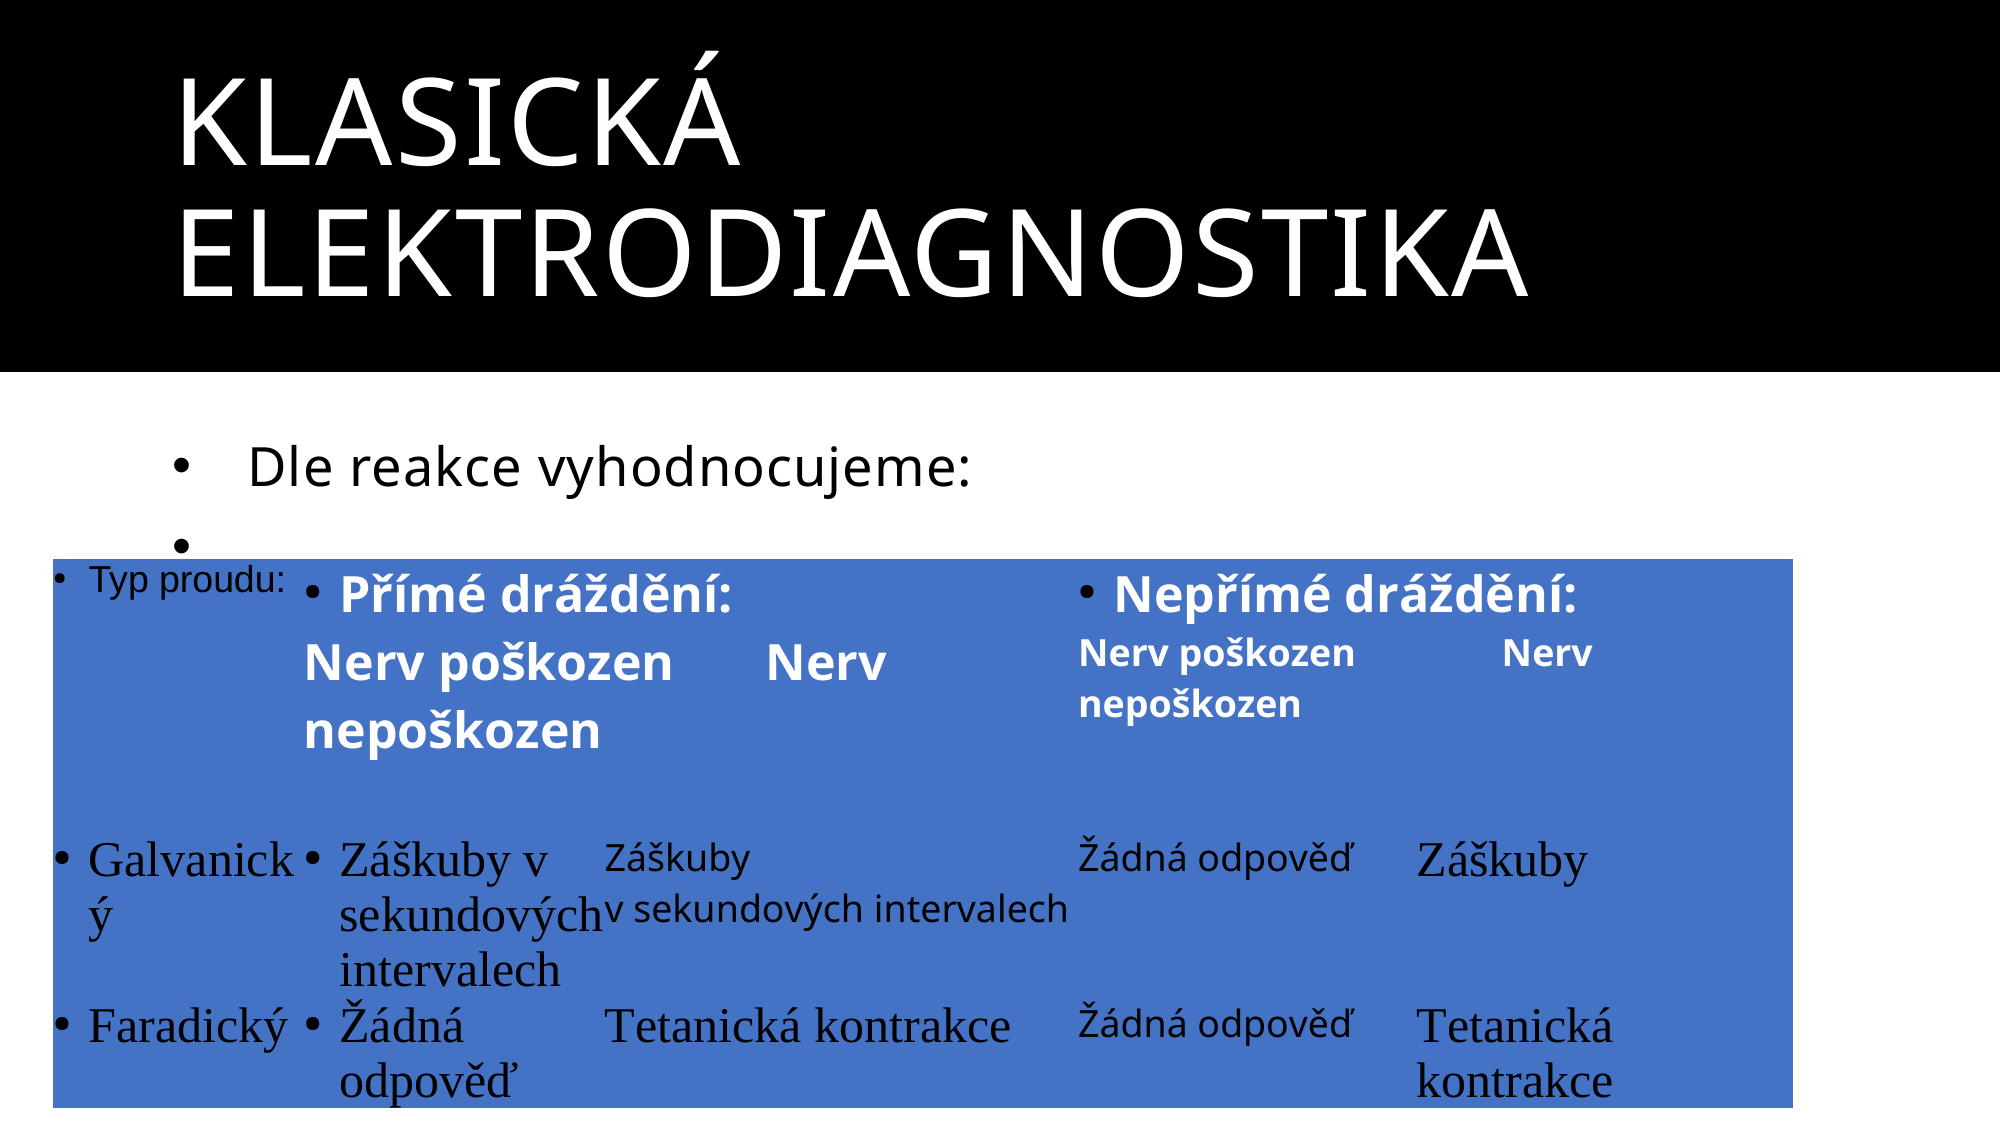

# KLASICKÁ ELEKTRODIAGNOSTIKA
Dle reakce vyhodnocujeme:
| Typ proudu: | Přímé dráždění: Nerv poškozen       Nerv nepoškozen | | Nepřímé dráždění: Nerv poškozen               Nerv nepoškozen | |
| --- | --- | --- | --- | --- |
| Galvanický | Záškuby v sekundových intervalech | Záškuby v sekundových intervalech | Žádná odpověď | Záškuby |
| Faradický | Žádná odpověď | Tetanická kontrakce | Žádná odpověď | Tetanická kontrakce |